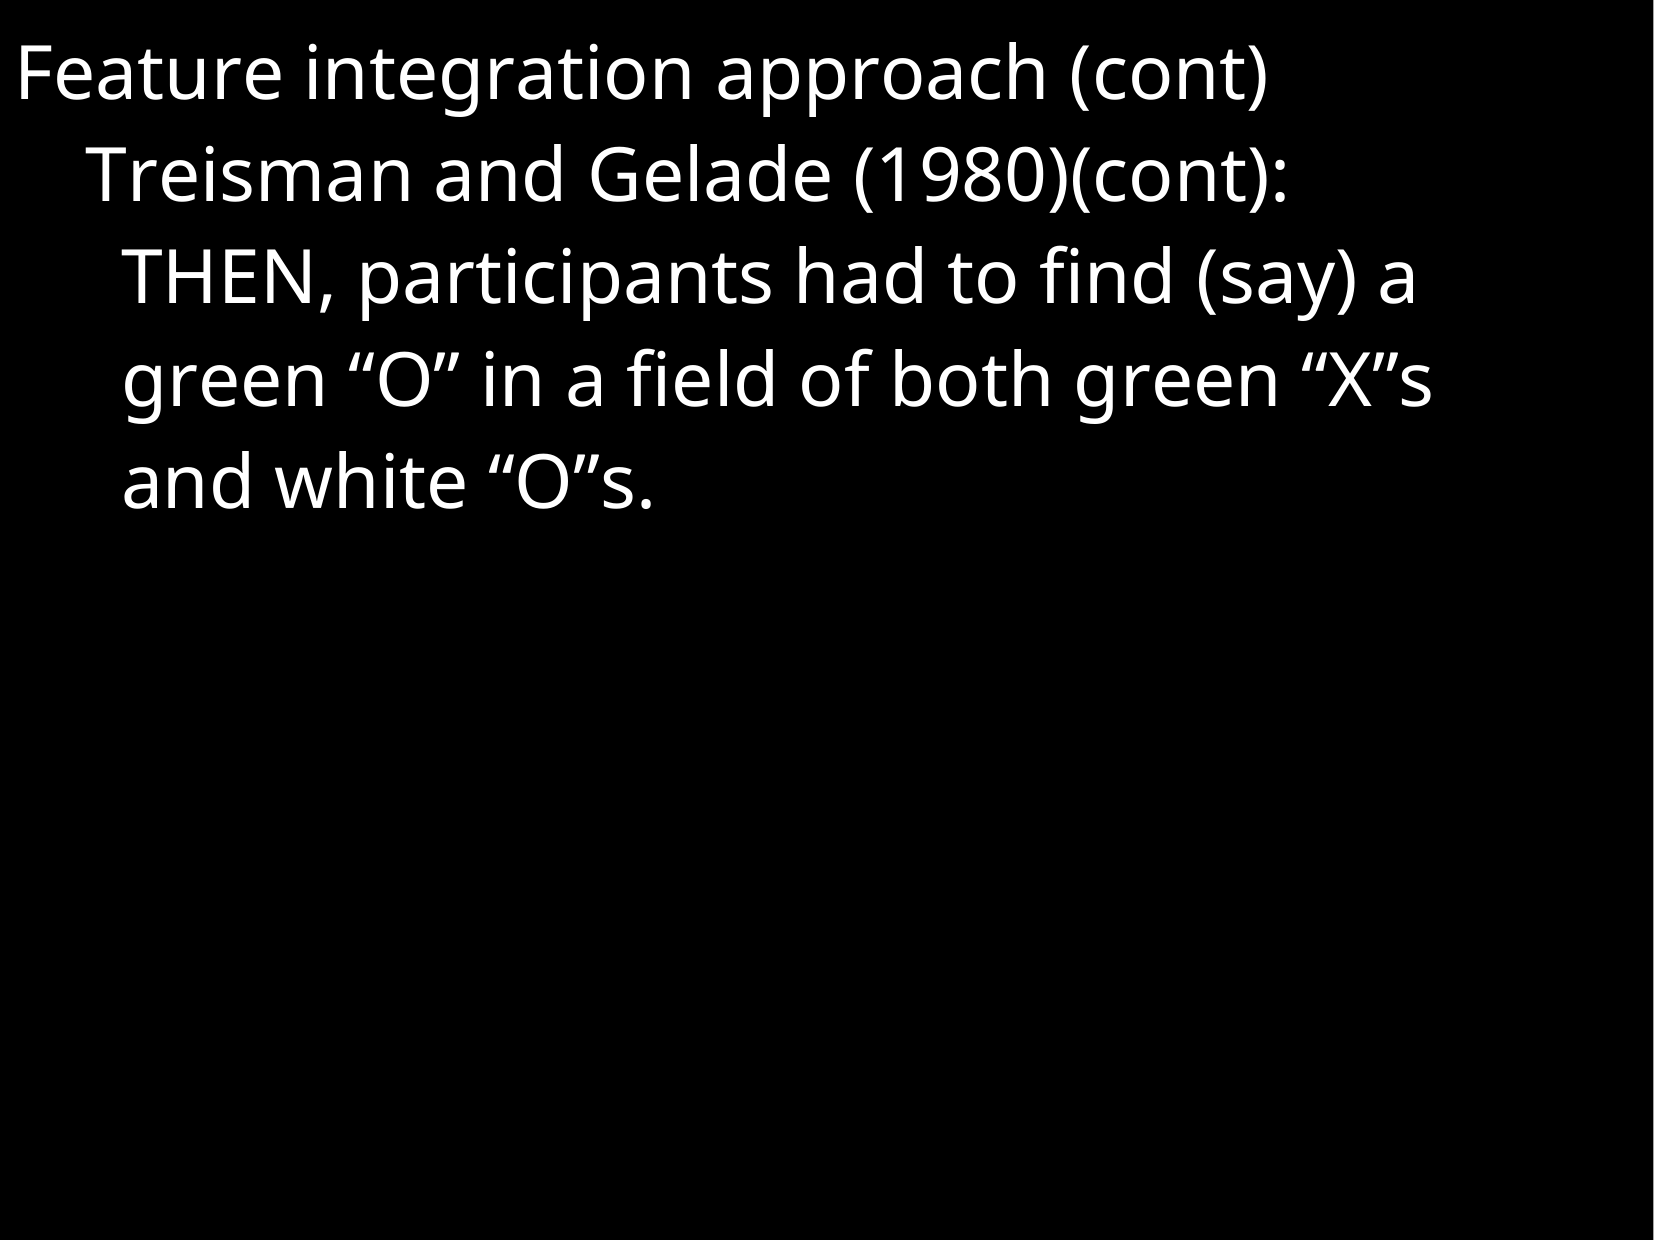

Feature integration approach (cont)
Treisman and Gelade (1980)(cont): THEN, participants had to find (say) a green “O” in a field of both green “X”s and white “O”s.